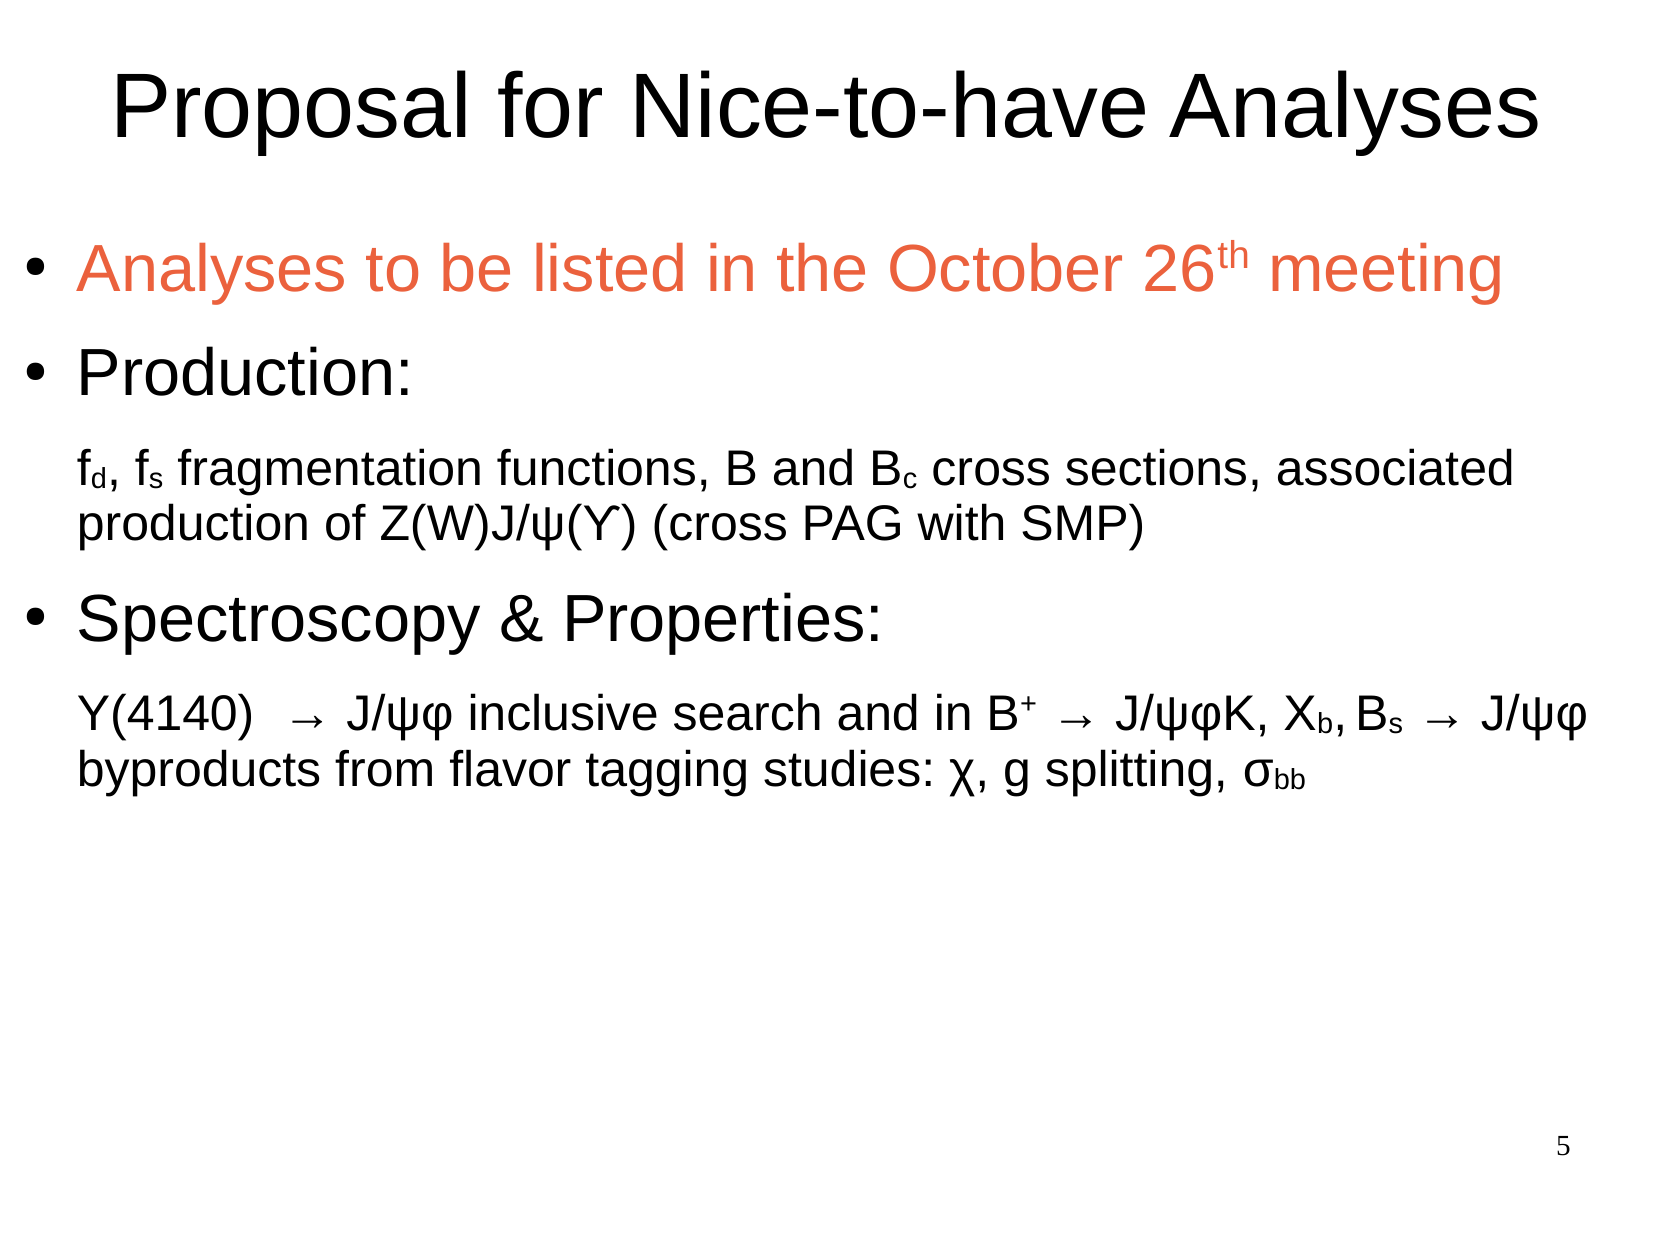

# Proposal for Nice-to-have Analyses
Analyses to be listed in the October 26th meeting
Production:
fd, fs fragmentation functions, B and Bc cross sections, associated production of Z(W)J/ψ(ϒ) (cross PAG with SMP)
Spectroscopy & Properties:
Y(4140) → J/ψφ inclusive search and in B+ → J/ψφK, Xb, Bs → J/ψφ byproducts from flavor tagging studies: χ, g splitting, σbb
5